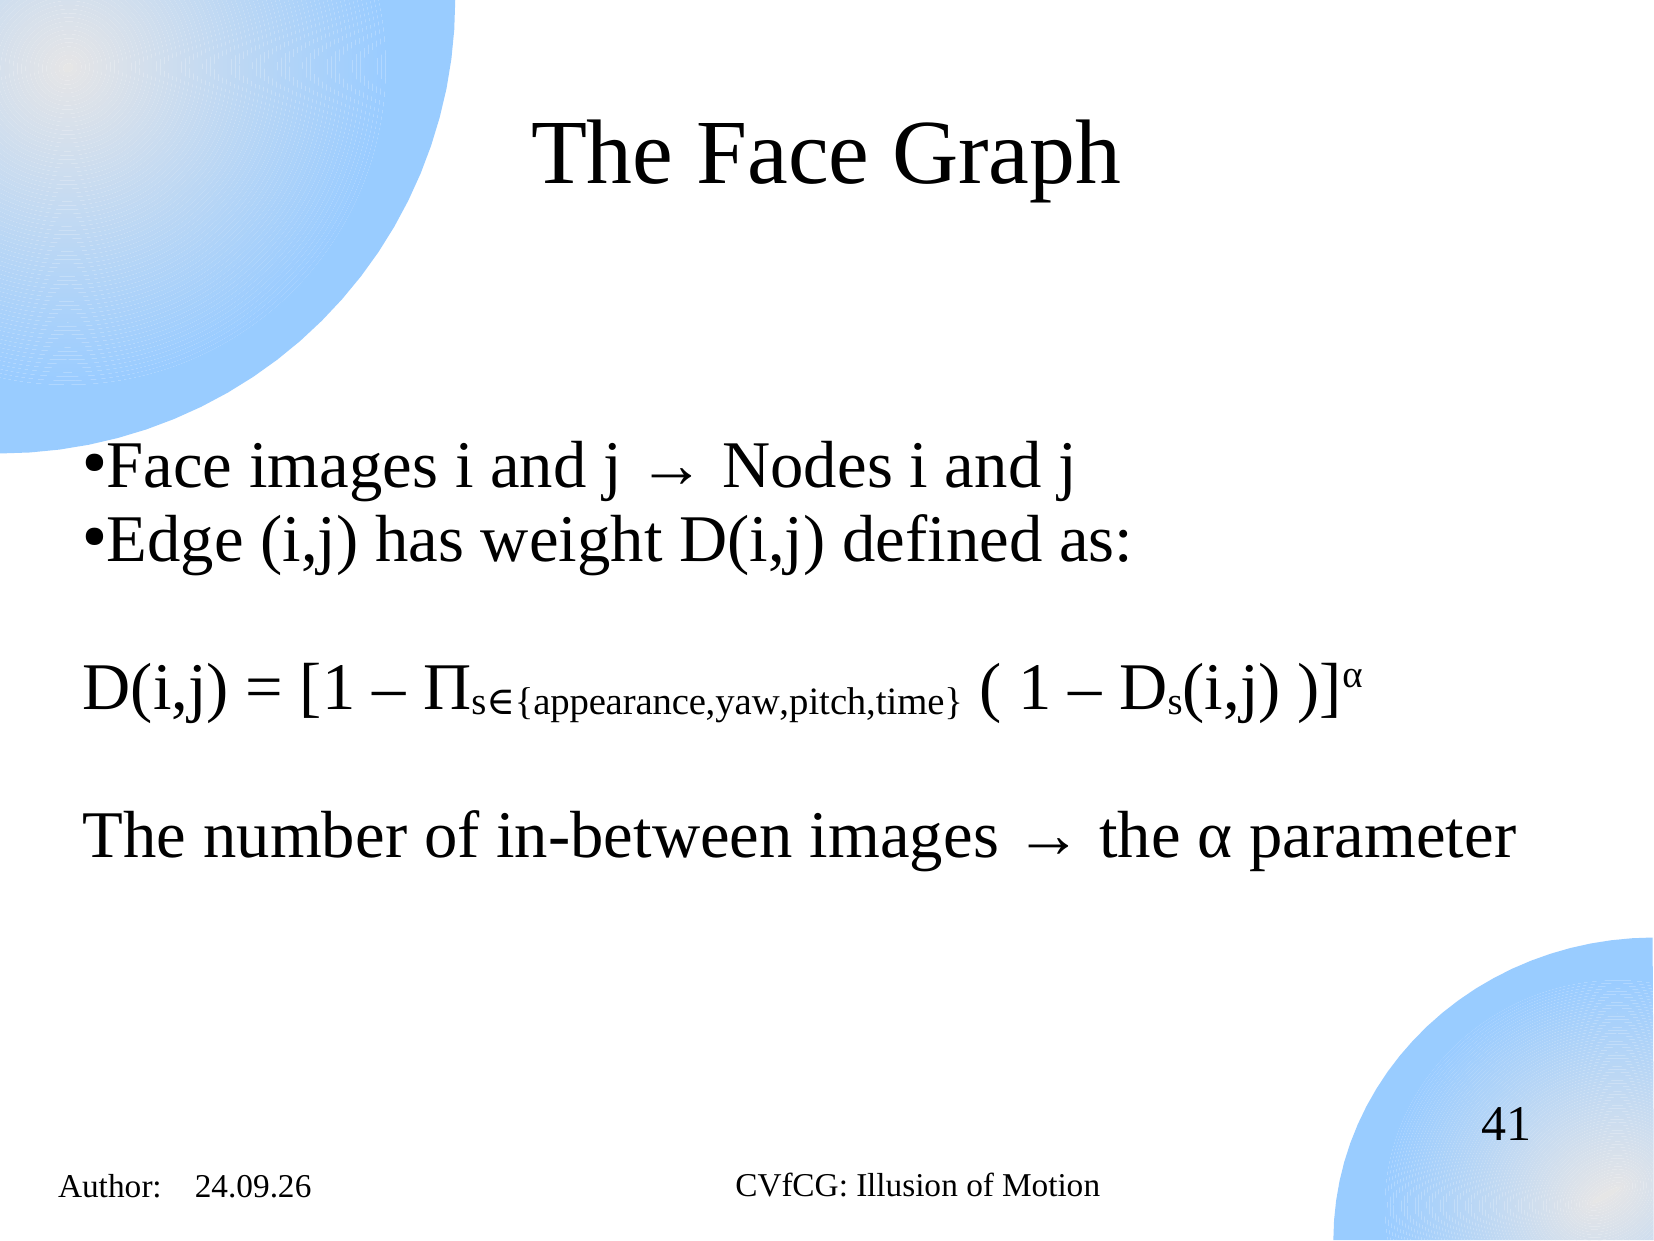

# The Face Graph
Face images i and j → Nodes i and j
Edge (i,j) has weight D(i,j) defined as:
D(i,j) = [1 – Пs∈{appearance,yaw,pitch,time} ( 1 – Ds(i,j) )]α
The number of in-between images → the α parameter
CVfCG: Illusion of Motion